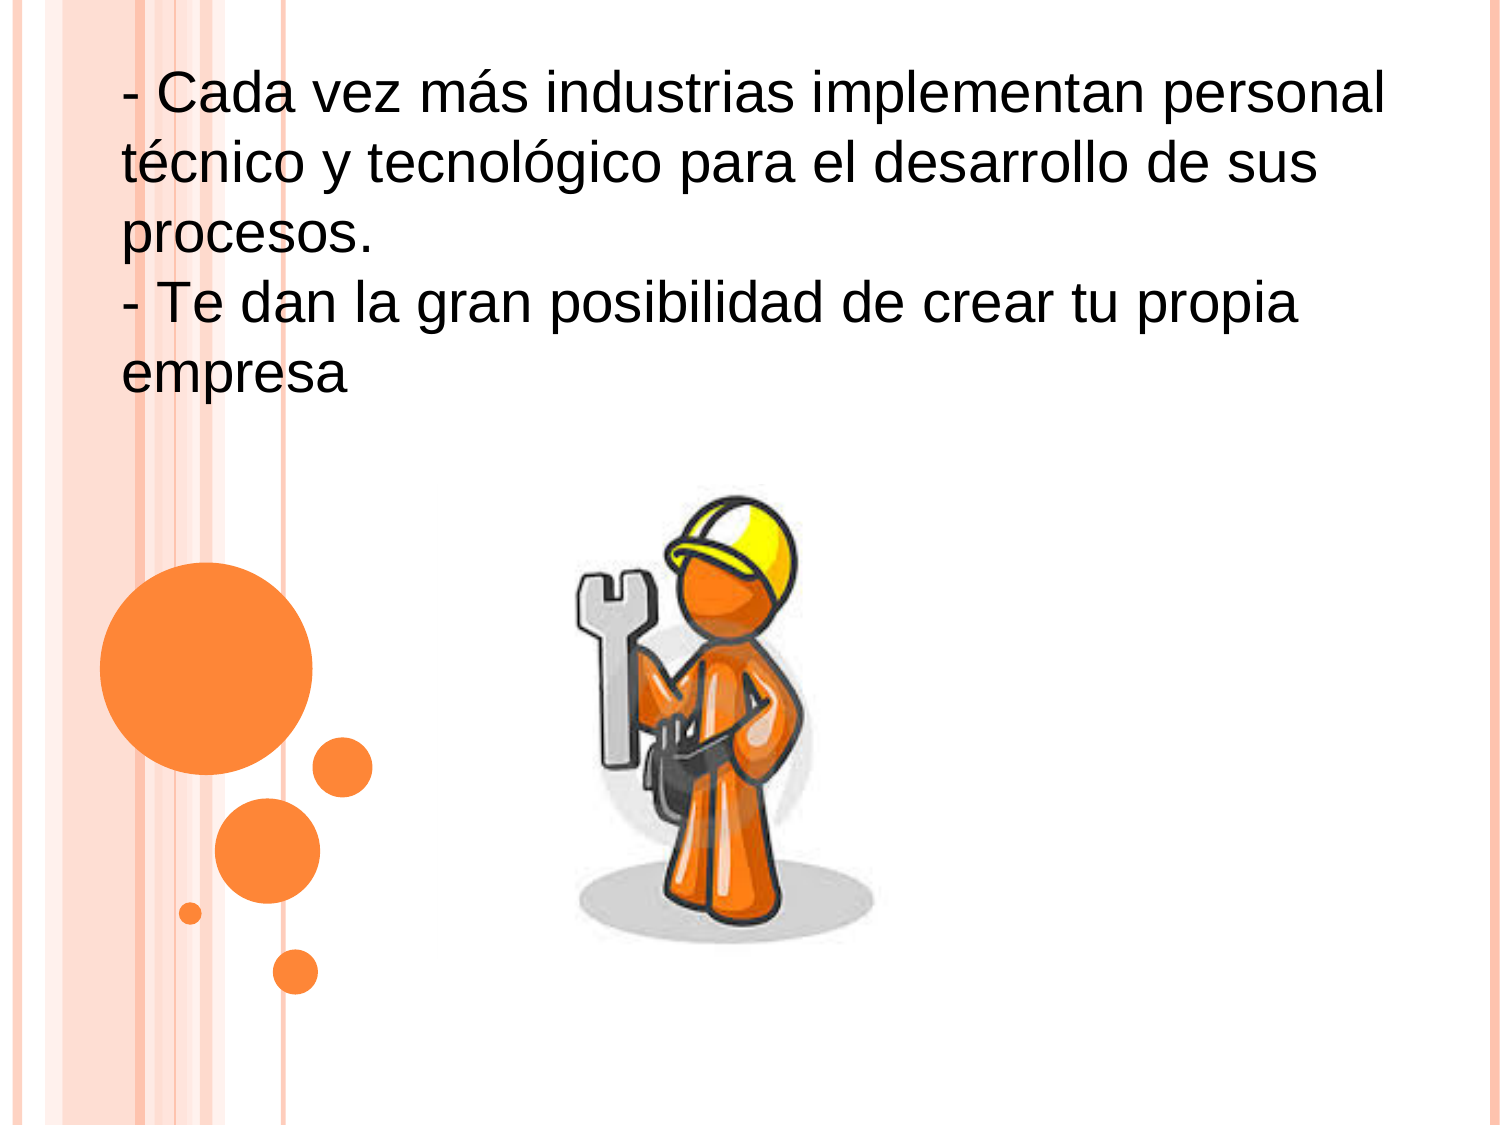

- Cada vez más industrias implementan personal técnico y tecnológico para el desarrollo de sus procesos.
- Te dan la gran posibilidad de crear tu propia empresa